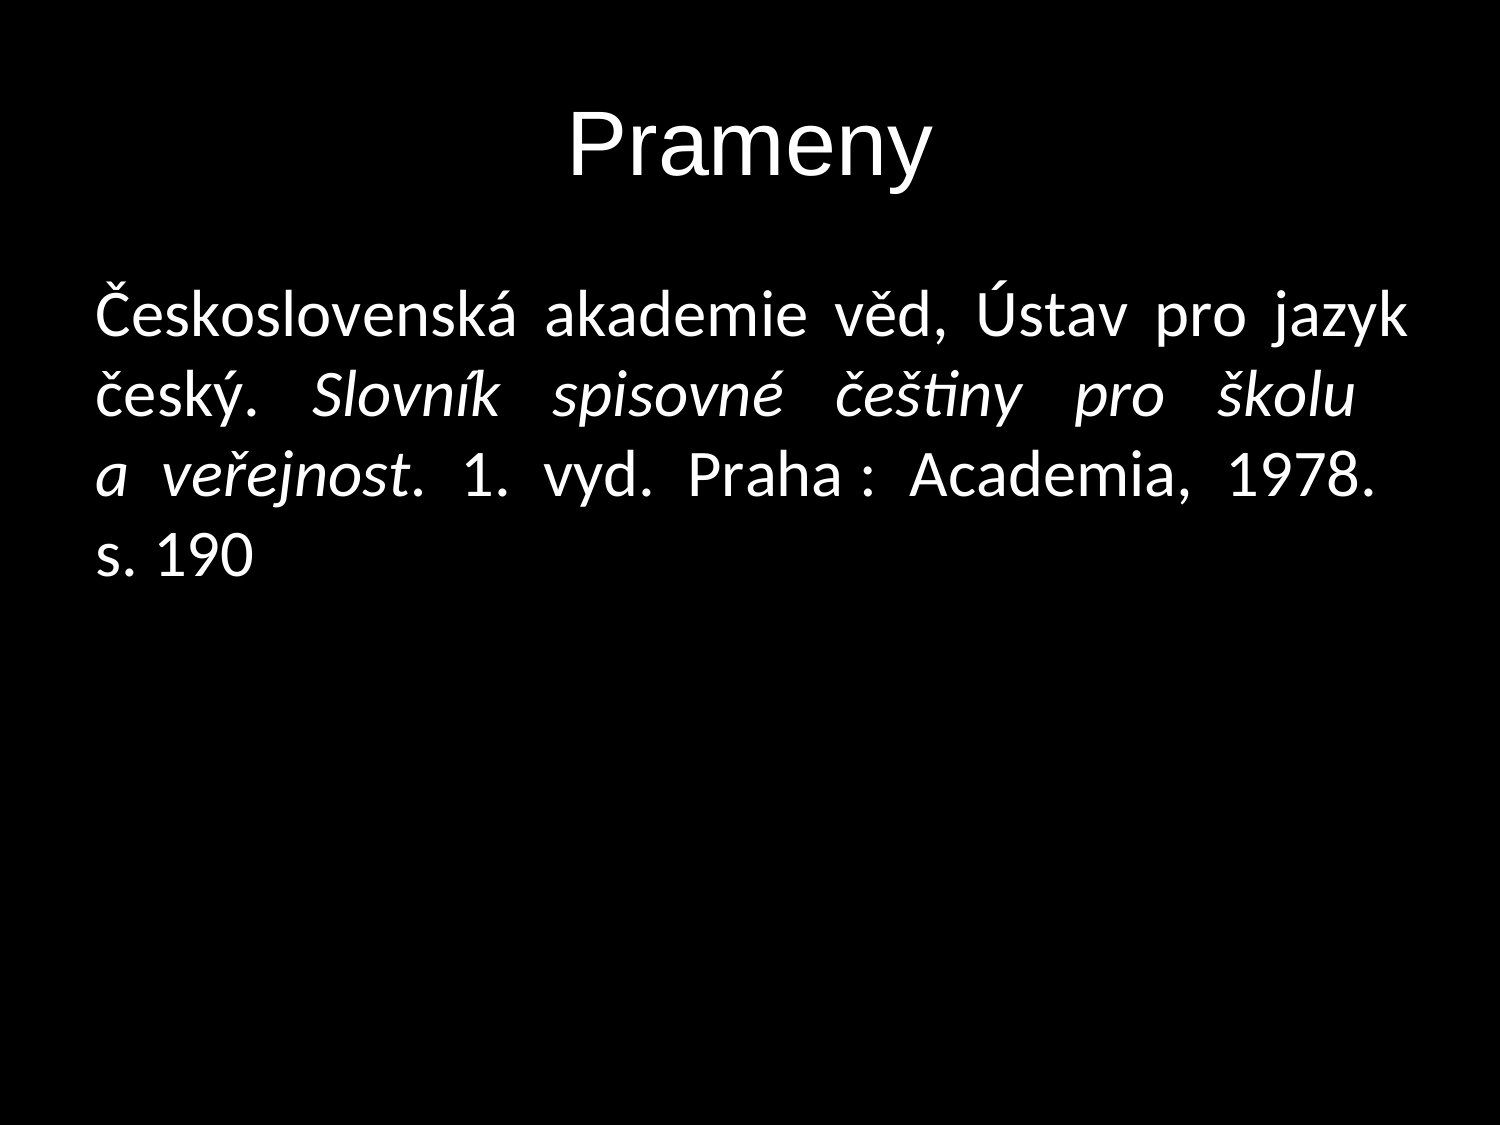

# Prameny
Československá akademie věd, Ústav pro jazyk český. Slovník spisovné češtiny pro školu
a veřejnost. 1. vyd. Praha : Academia, 1978.
s. 190